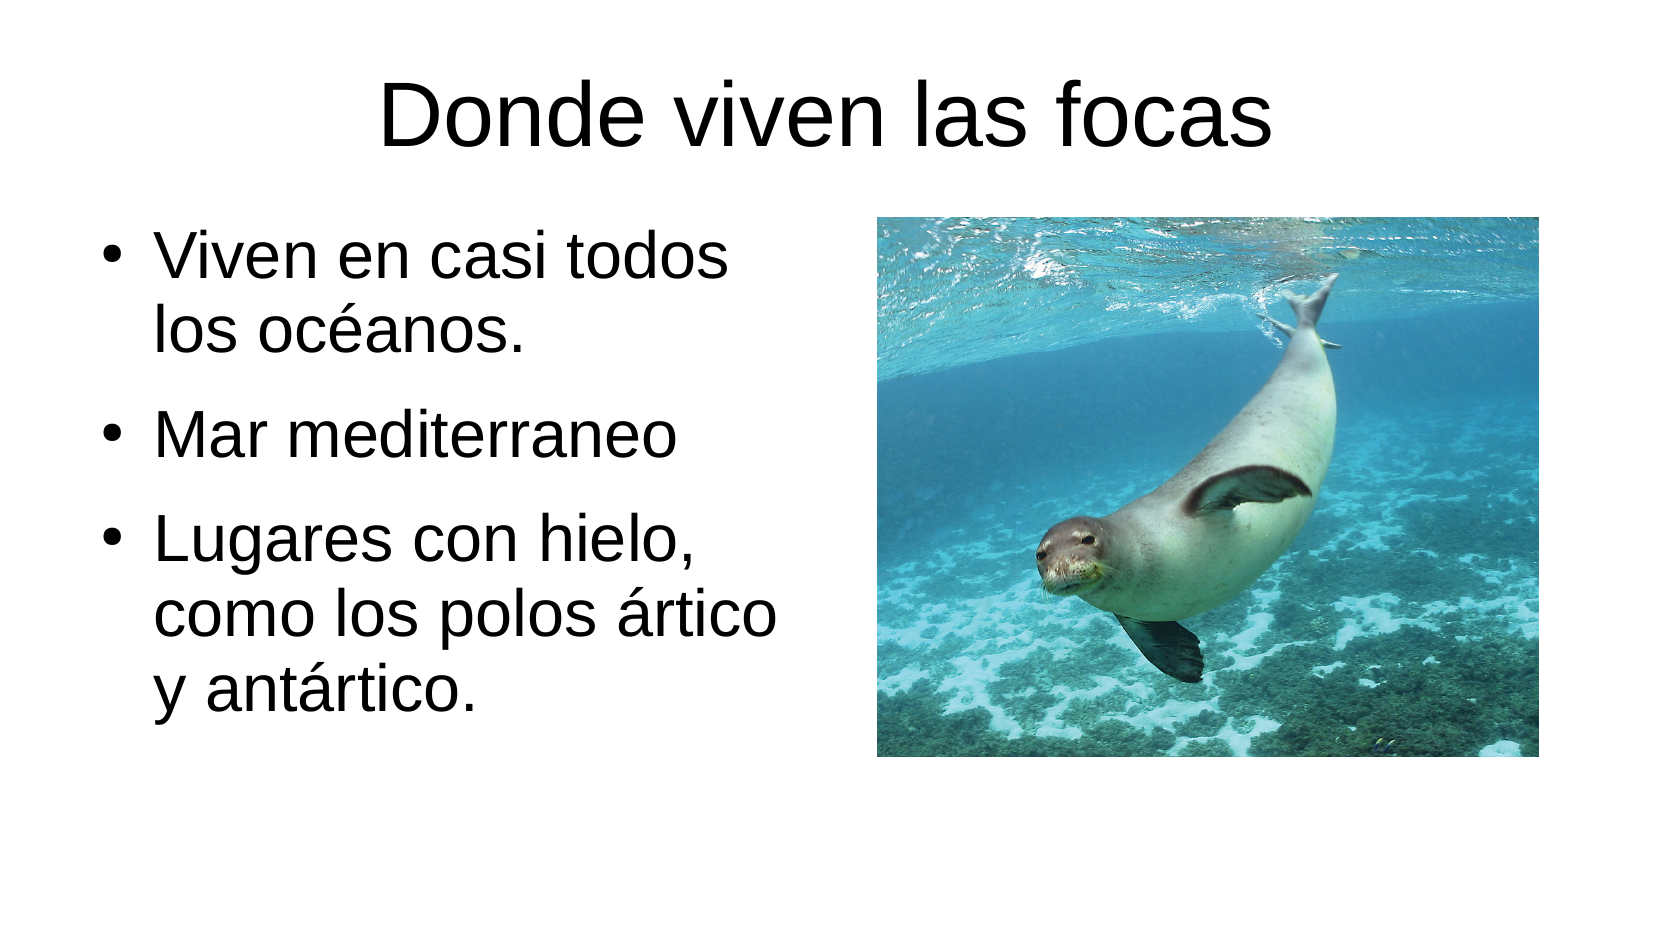

# Donde viven las focas
Viven en casi todos los océanos.
Mar mediterraneo
Lugares con hielo, como los polos ártico y antártico.